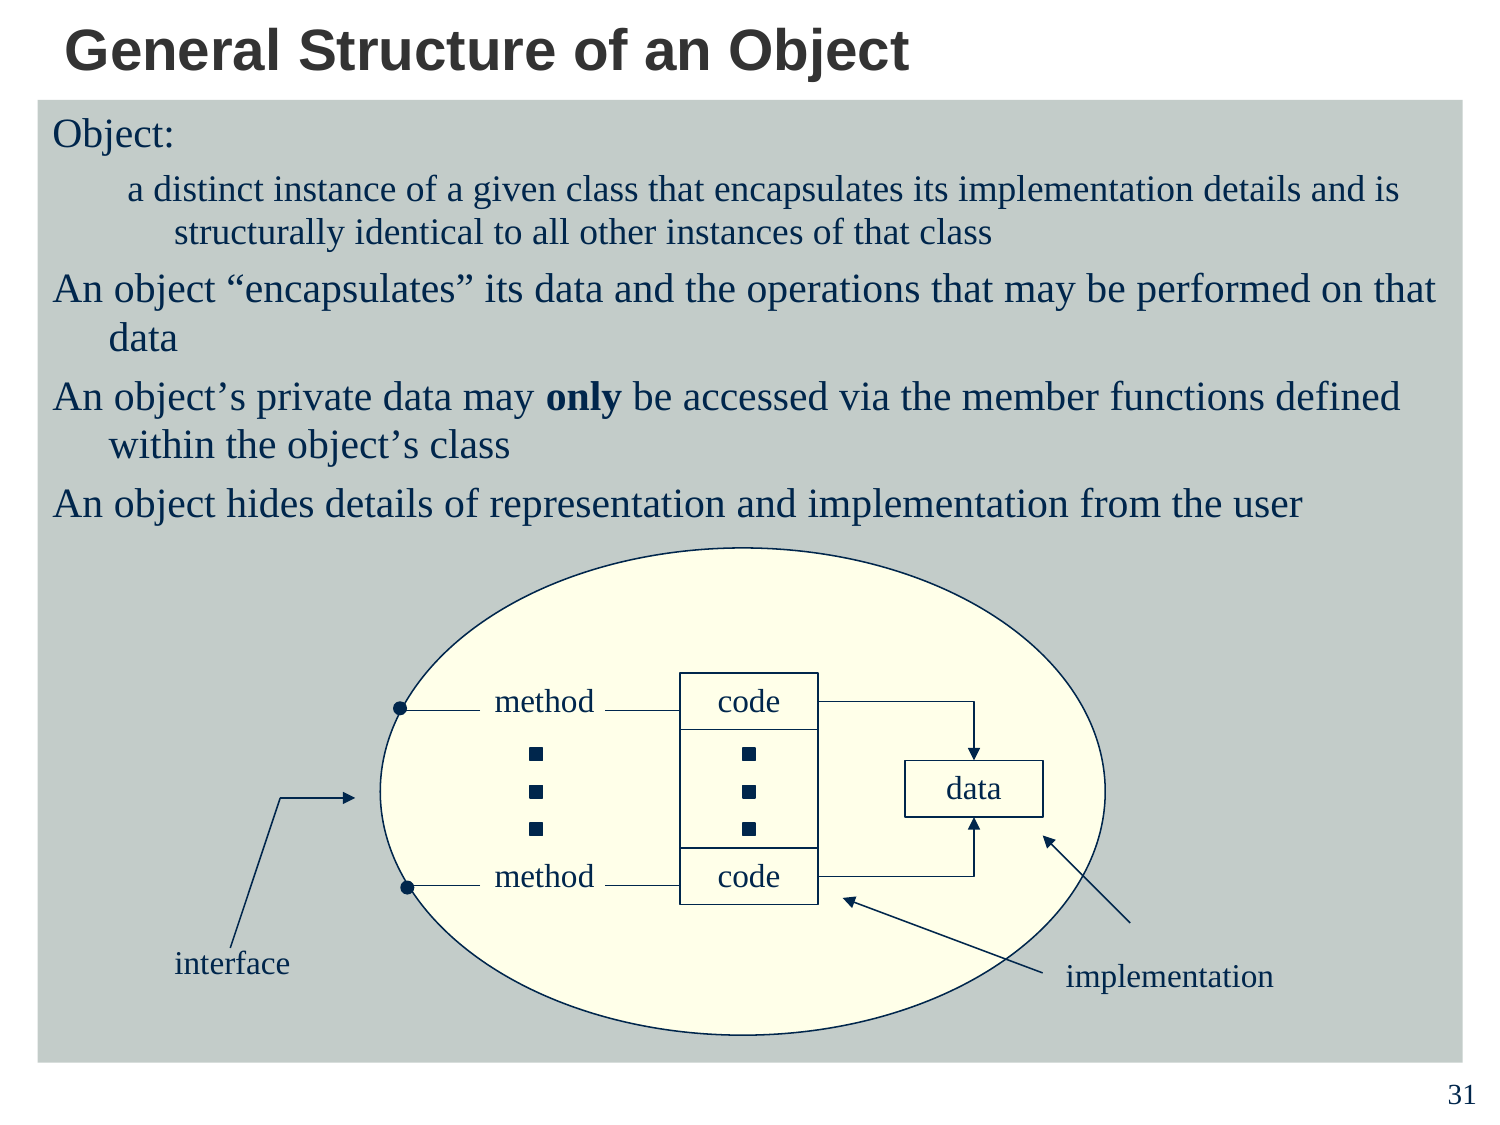

# General Structure of an Object
Object:
a distinct instance of a given class that encapsulates its implementation details and is structurally identical to all other instances of that class
An object “encapsulates” its data and the operations that may be performed on that data
An object’s private data may only be accessed via the member functions defined within the object’s class
An object hides details of representation and implementation from the user
method
code
data
method
code
interface
implementation